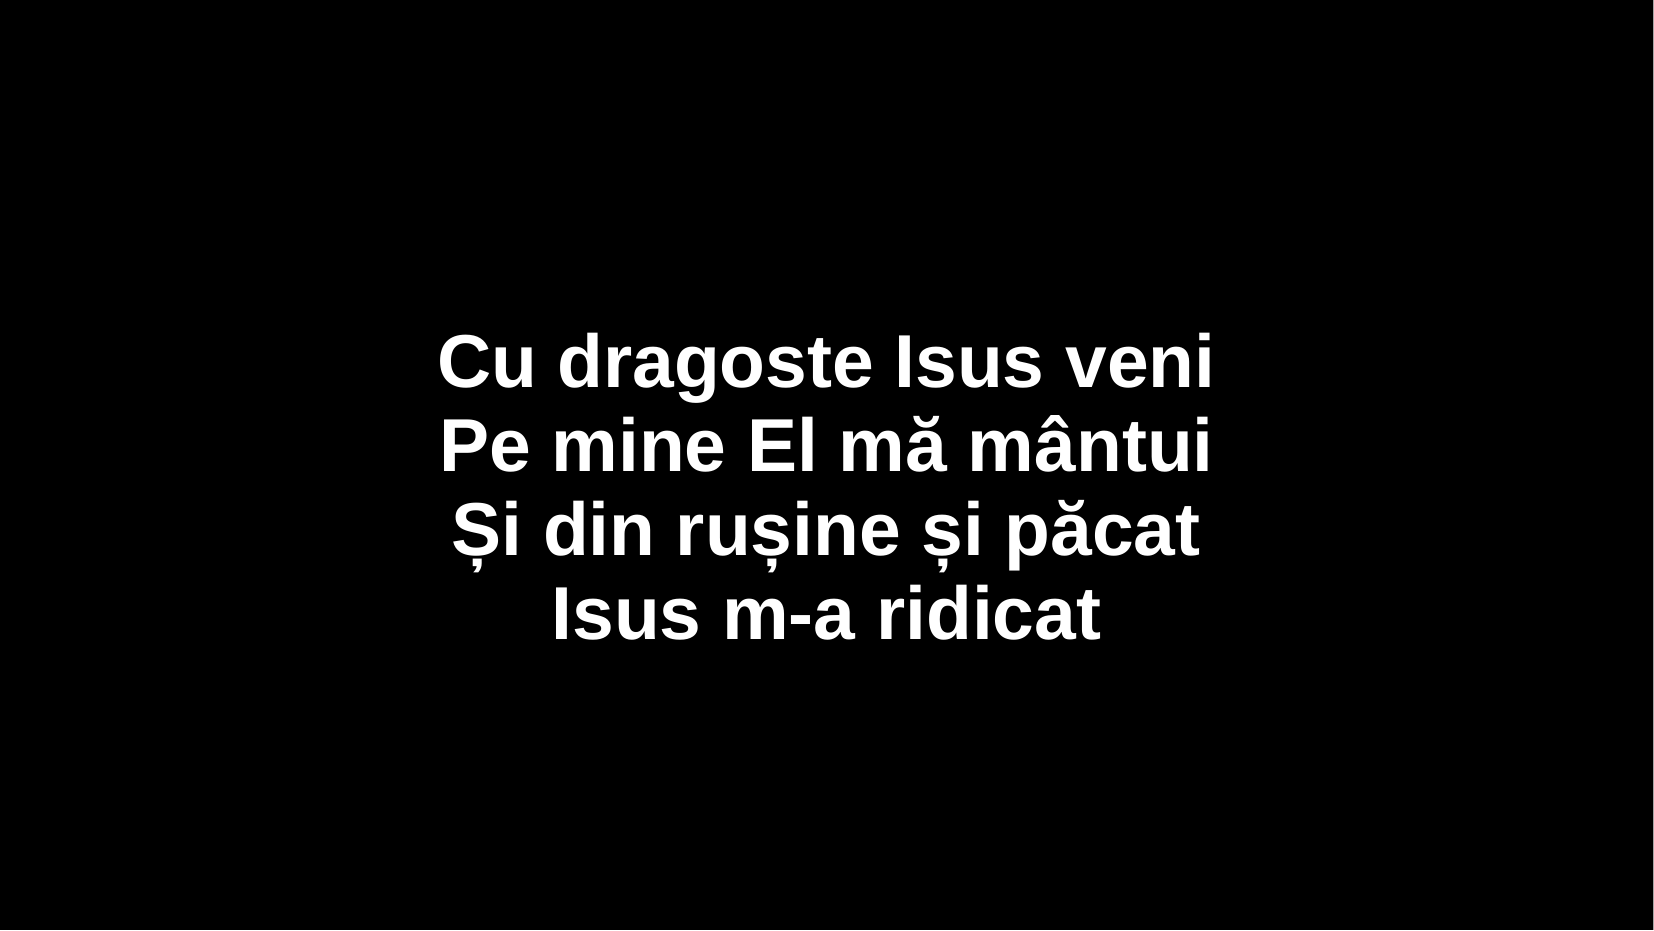

# Cu dragoste Isus veni
Pe mine El mă mântui
Și din rușine și păcat
Isus m-a ridicat